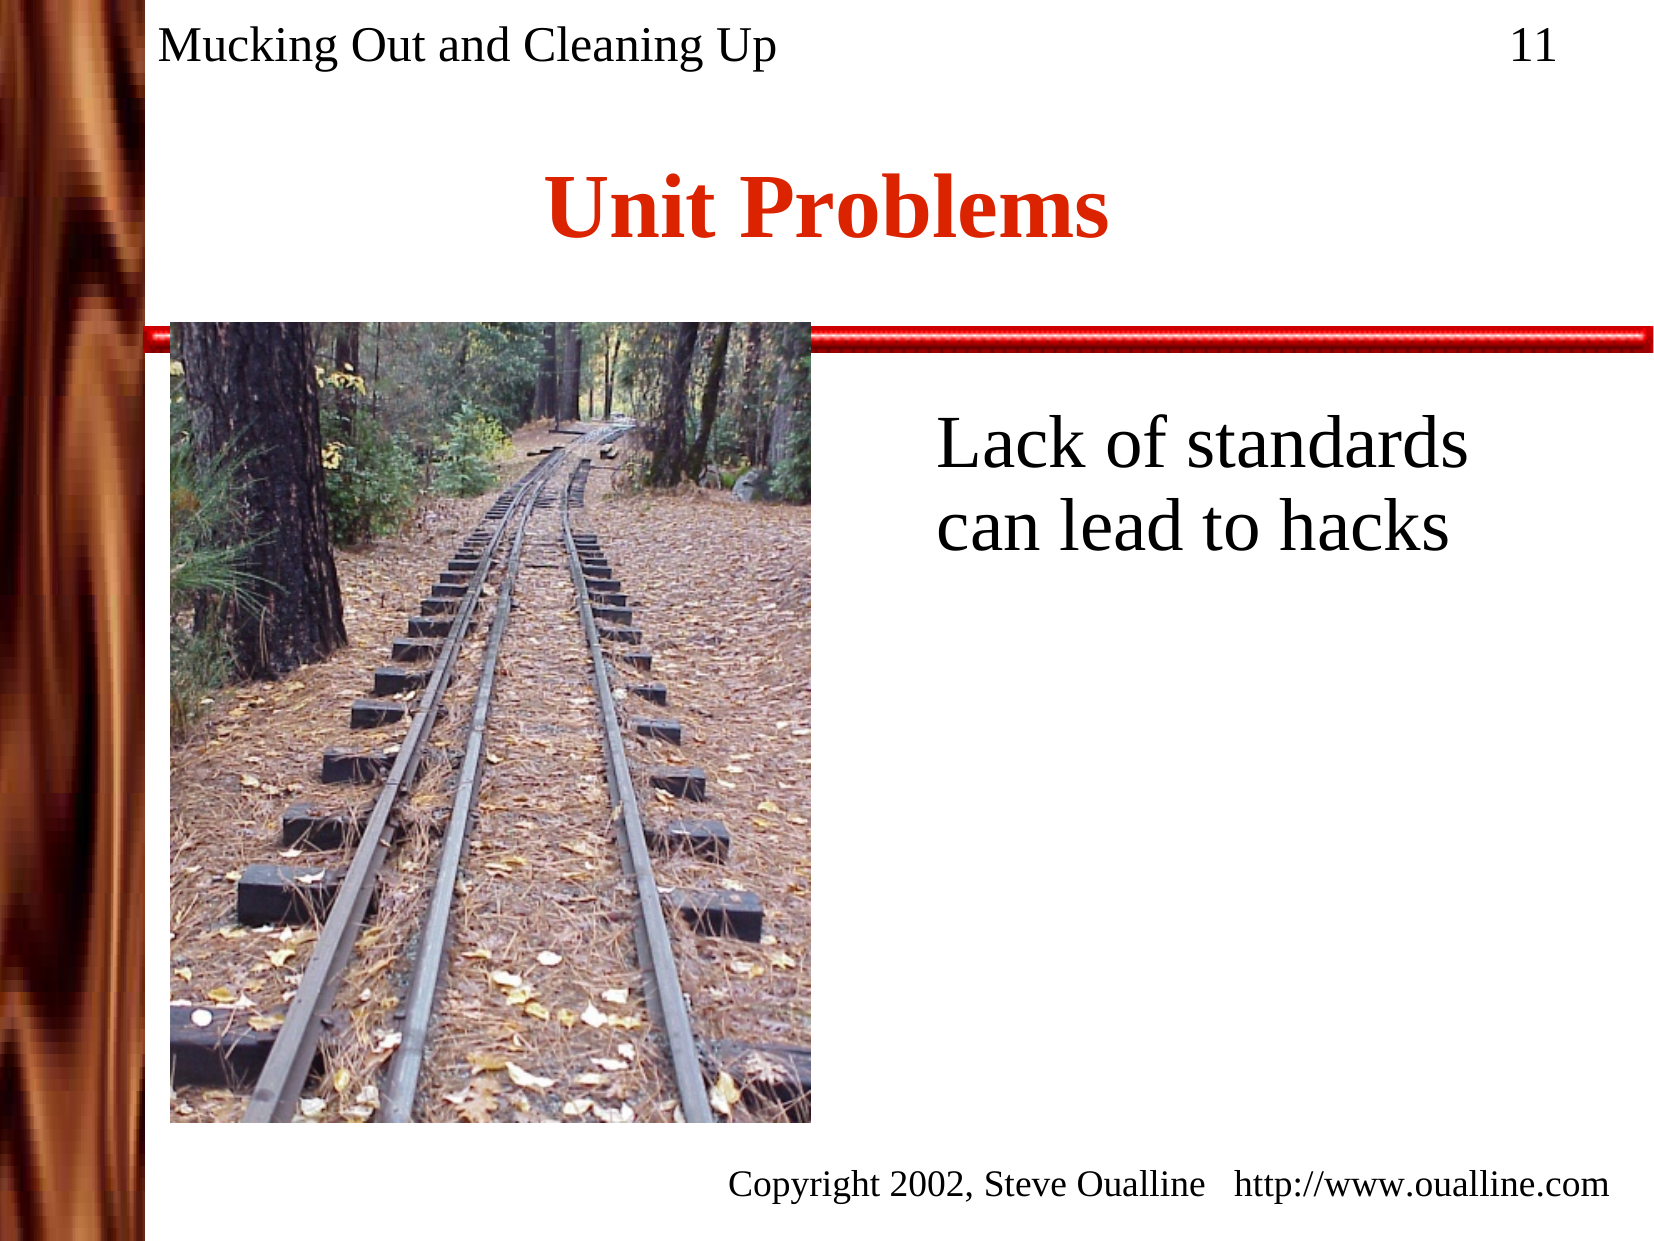

# Unit Problems
Lack of standards can lead to hacks